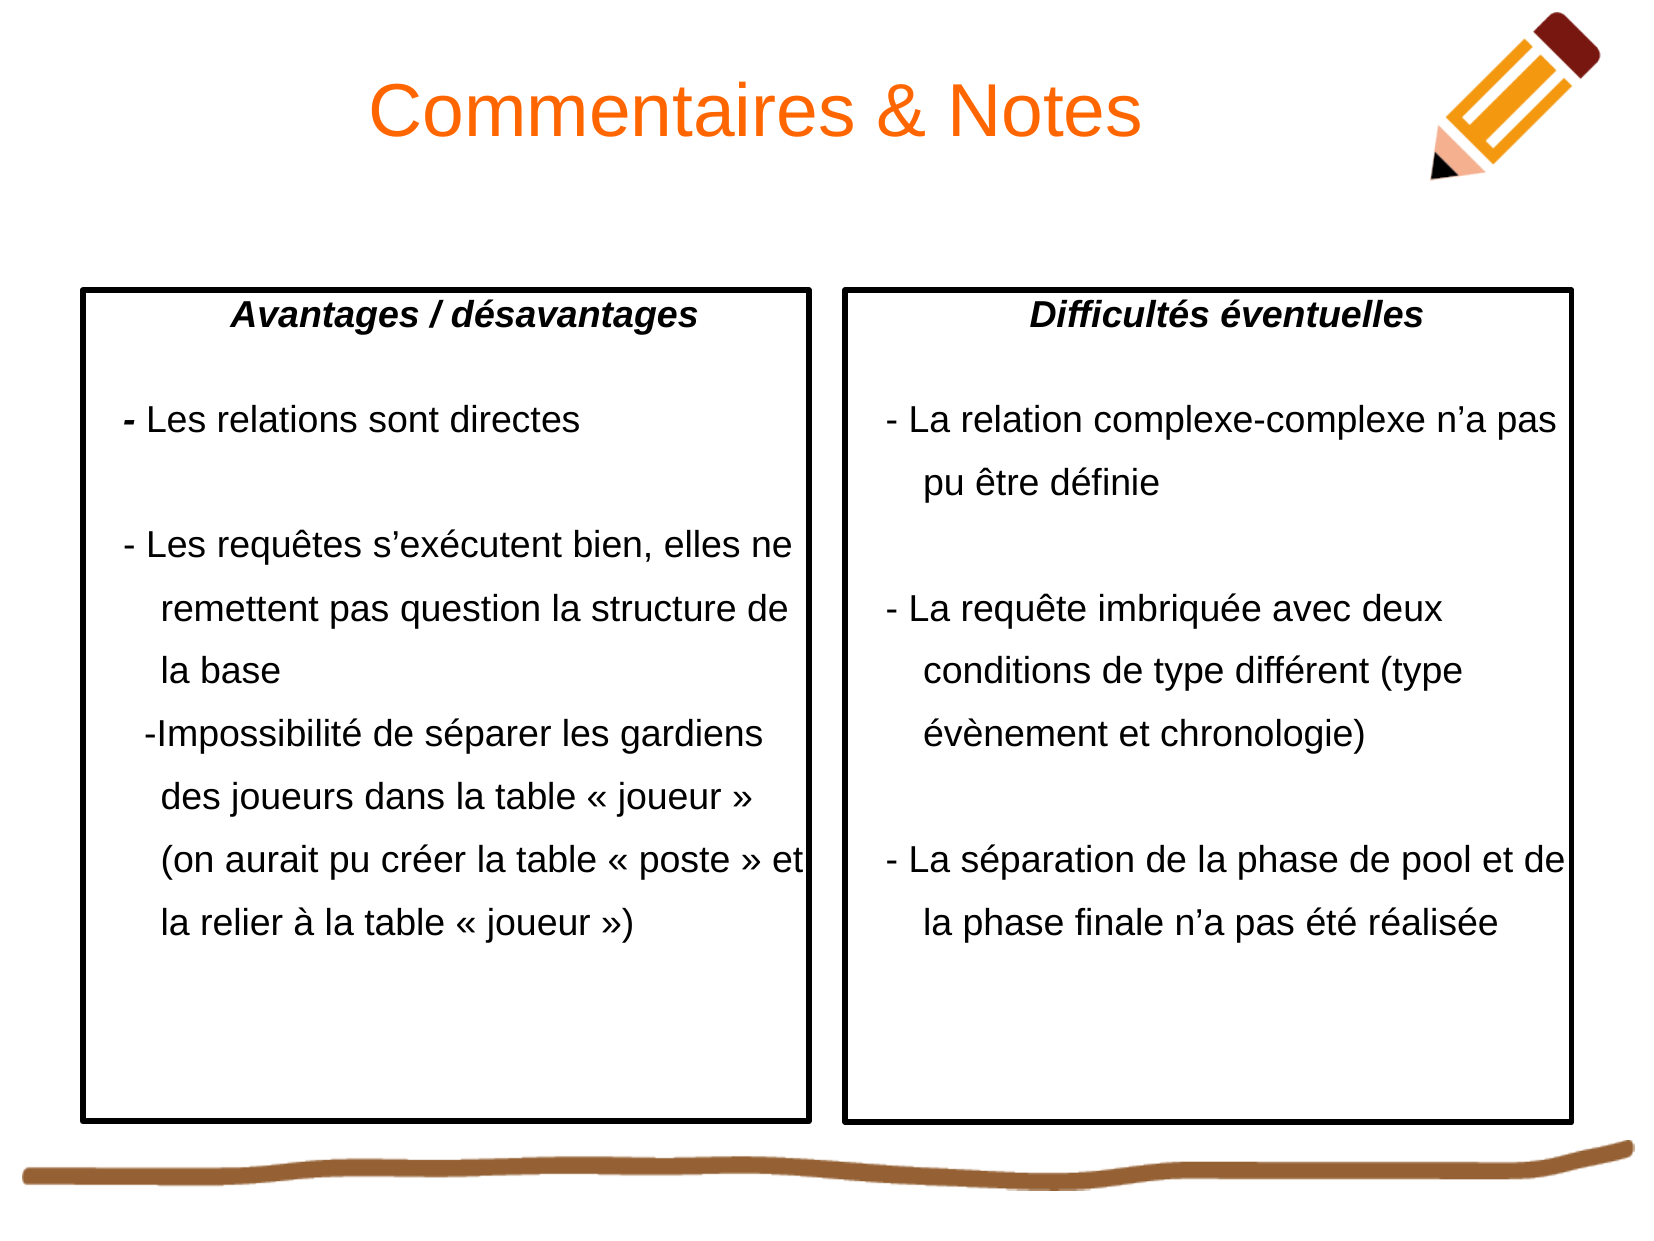

Commentaires & Notes
# Avantages / désavantages
- Les relations sont directes
- Les requêtes s’exécutent bien, elles ne remettent pas question la structure de la base
 -Impossibilité de séparer les gardiens des joueurs dans la table « joueur » (on aurait pu créer la table « poste » et la relier à la table « joueur »)
Difficultés éventuelles
- La relation complexe-complexe n’a pas pu être définie
- La requête imbriquée avec deux conditions de type différent (type évènement et chronologie)
- La séparation de la phase de pool et de la phase finale n’a pas été réalisée